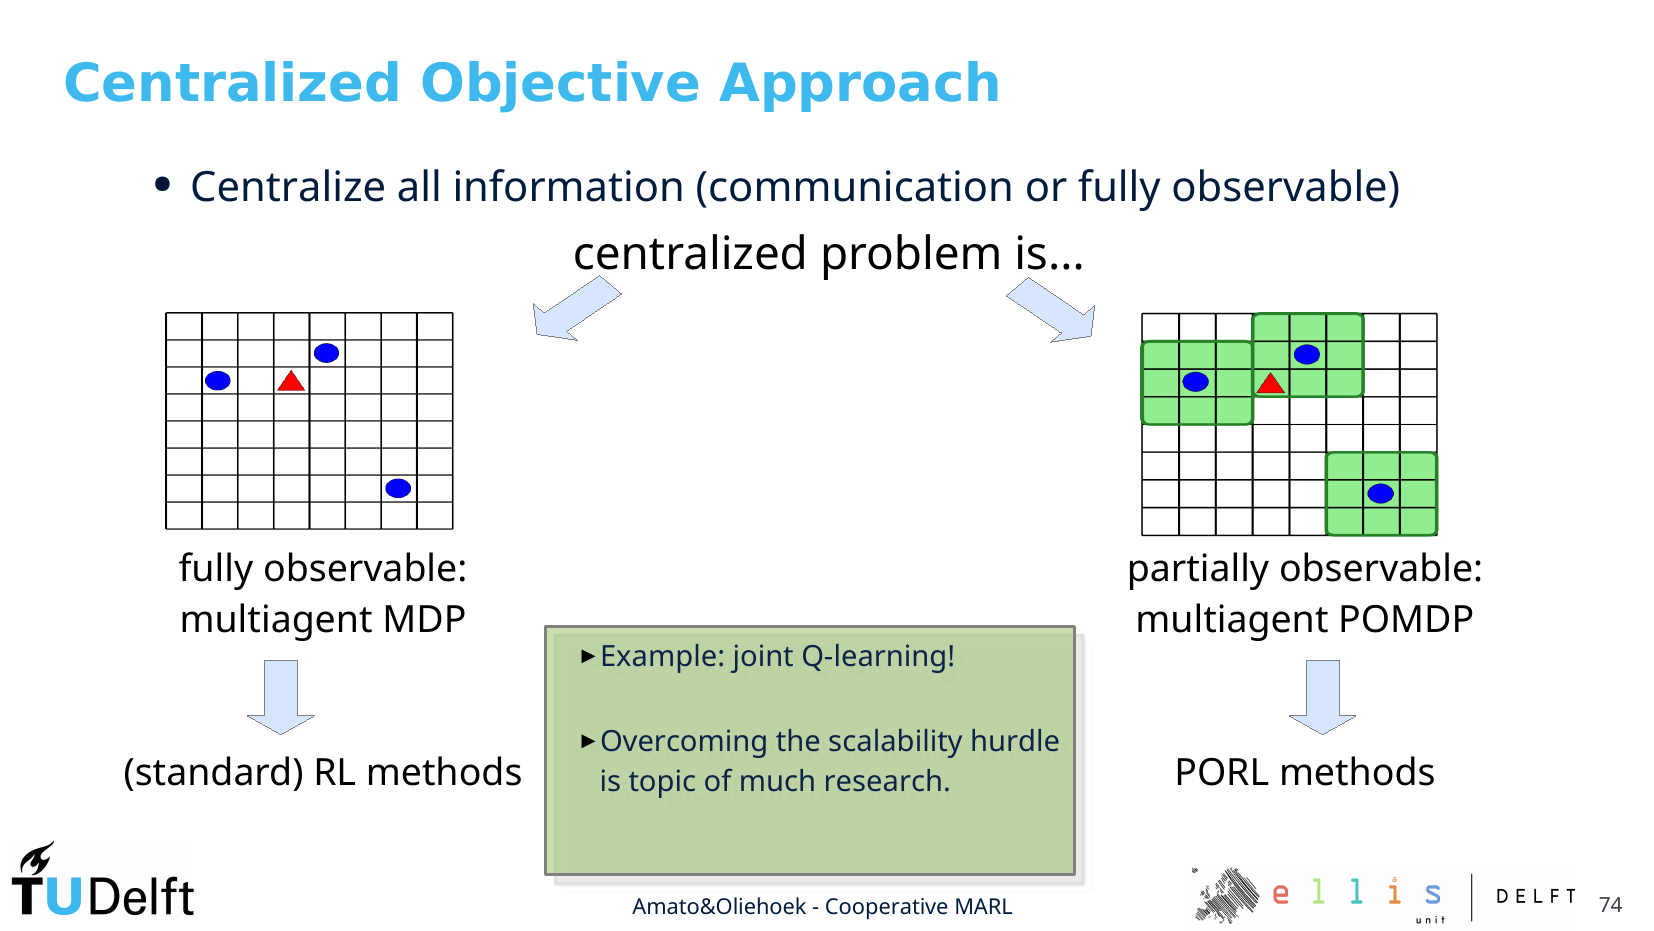

# Centralized Objective Approach
Centralize all information (communication or fully observable)
centralized problem is...
fully observable:
multiagent MDP
(standard) RL methods
partially observable:
multiagent POMDP
PORL methods
Example: joint Q-learning!
Overcoming the scalability hurdle is topic of much research.
Amato&Oliehoek - Cooperative MARL